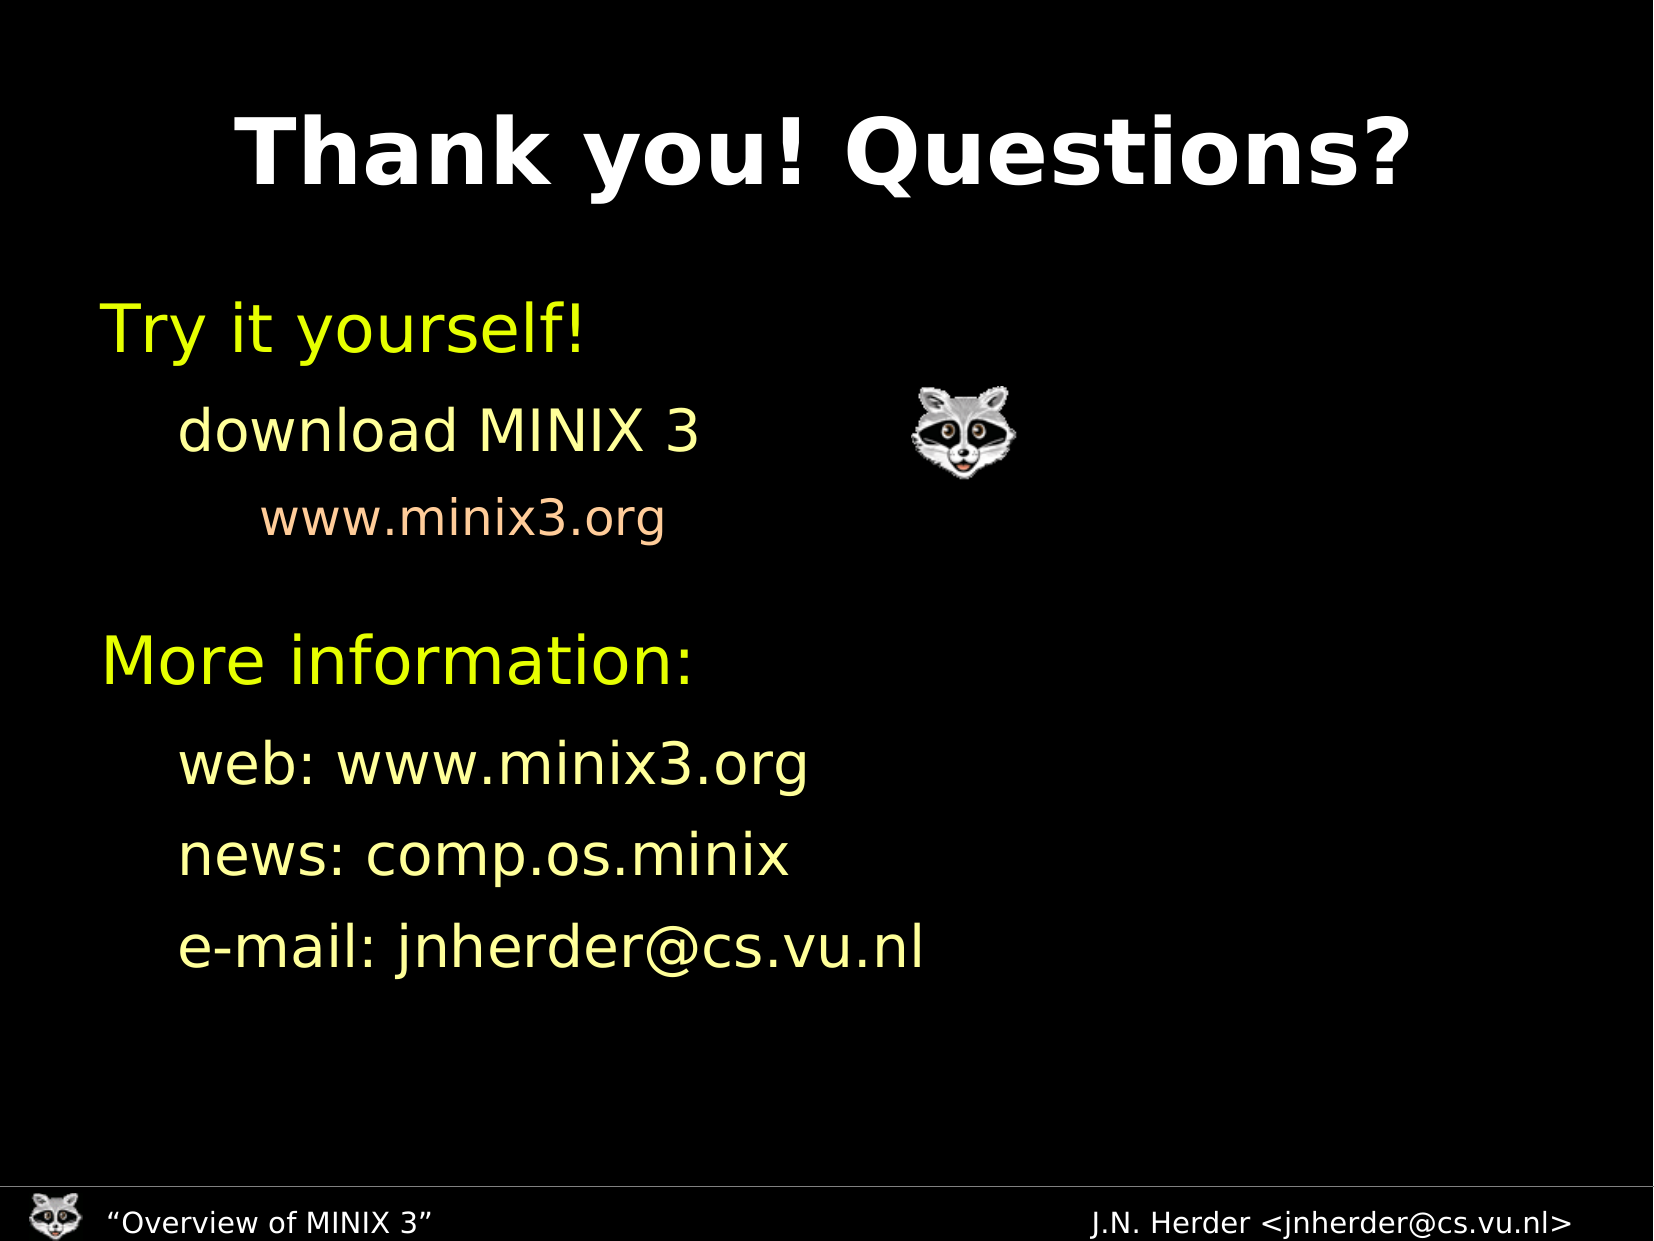

# Thank you! Questions?
Try it yourself!
download MINIX 3
www.minix3.org
More information:
web: www.minix3.org
news: comp.os.minix
e-mail: jnherder@cs.vu.nl